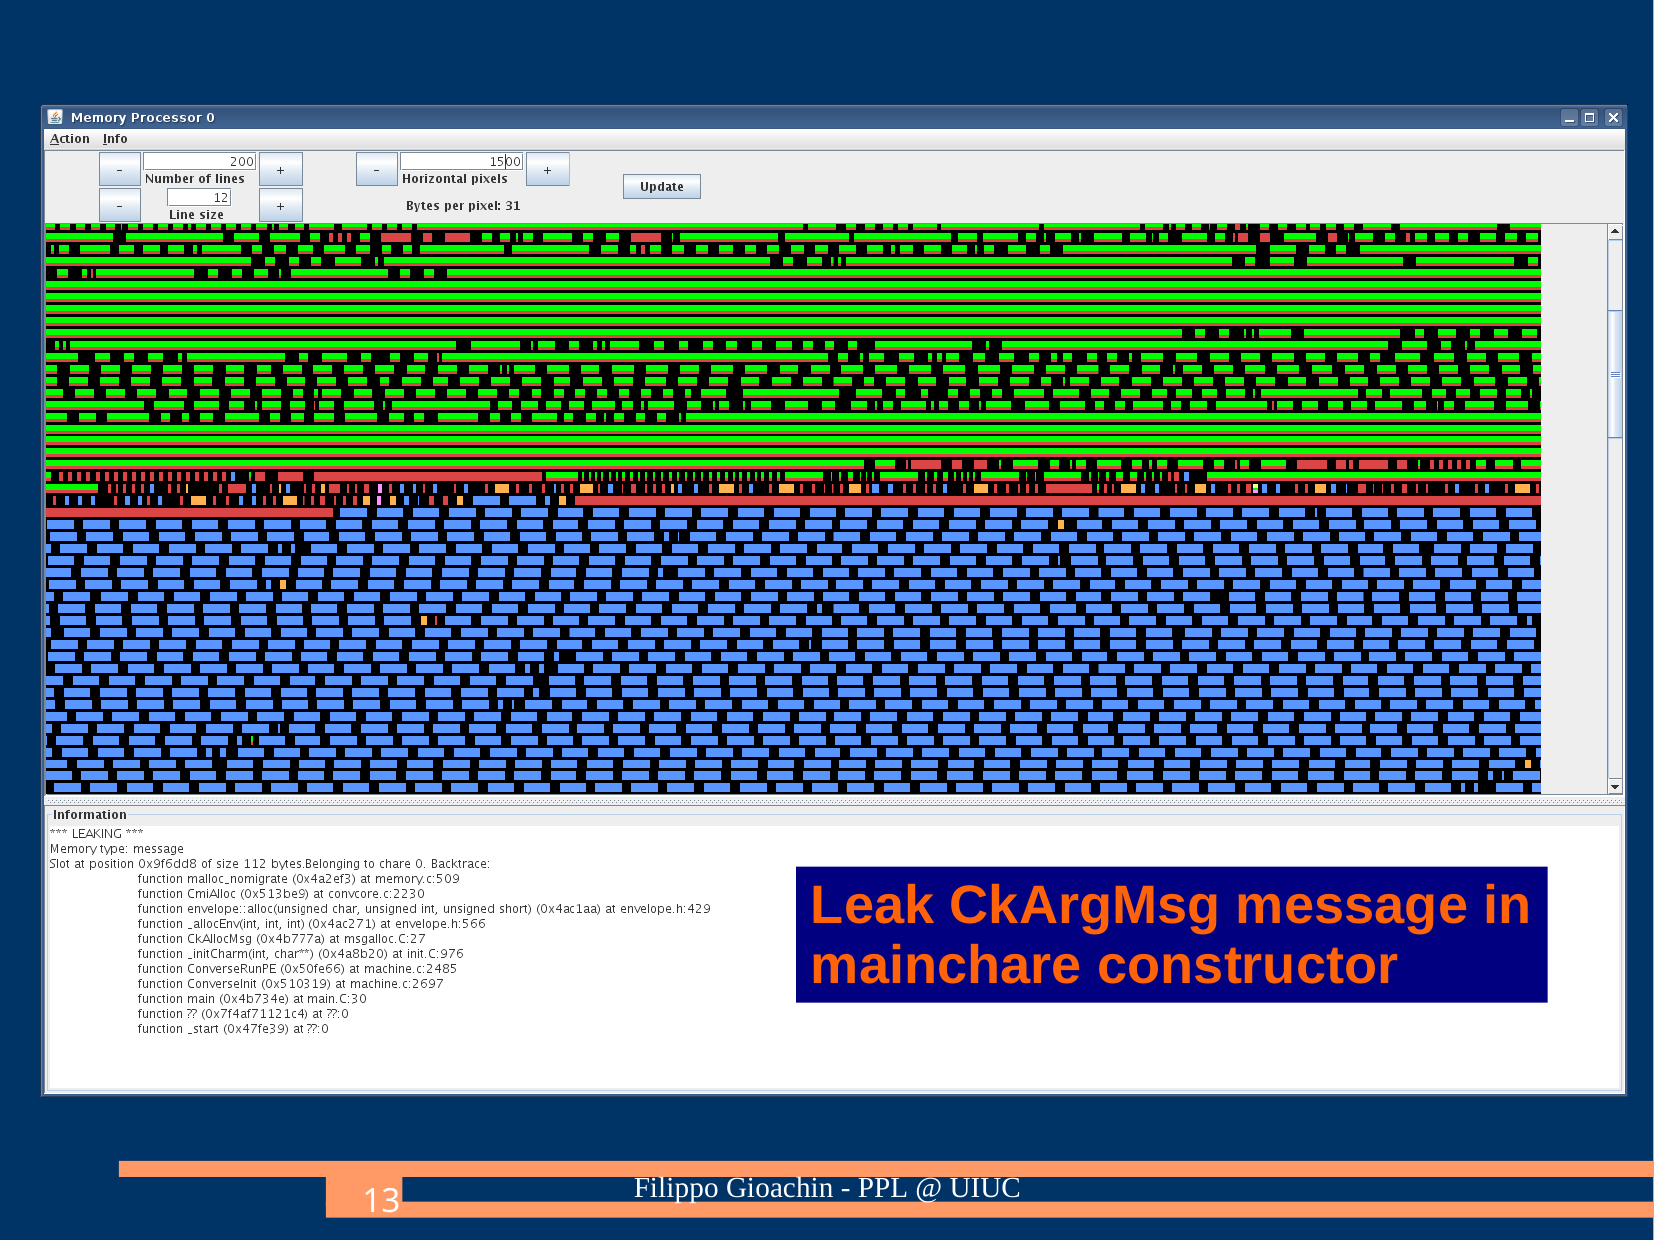

#
Leak CkArgMsg message in
mainchare constructor
Filippo Gioachin - PPL @ UIUC
13